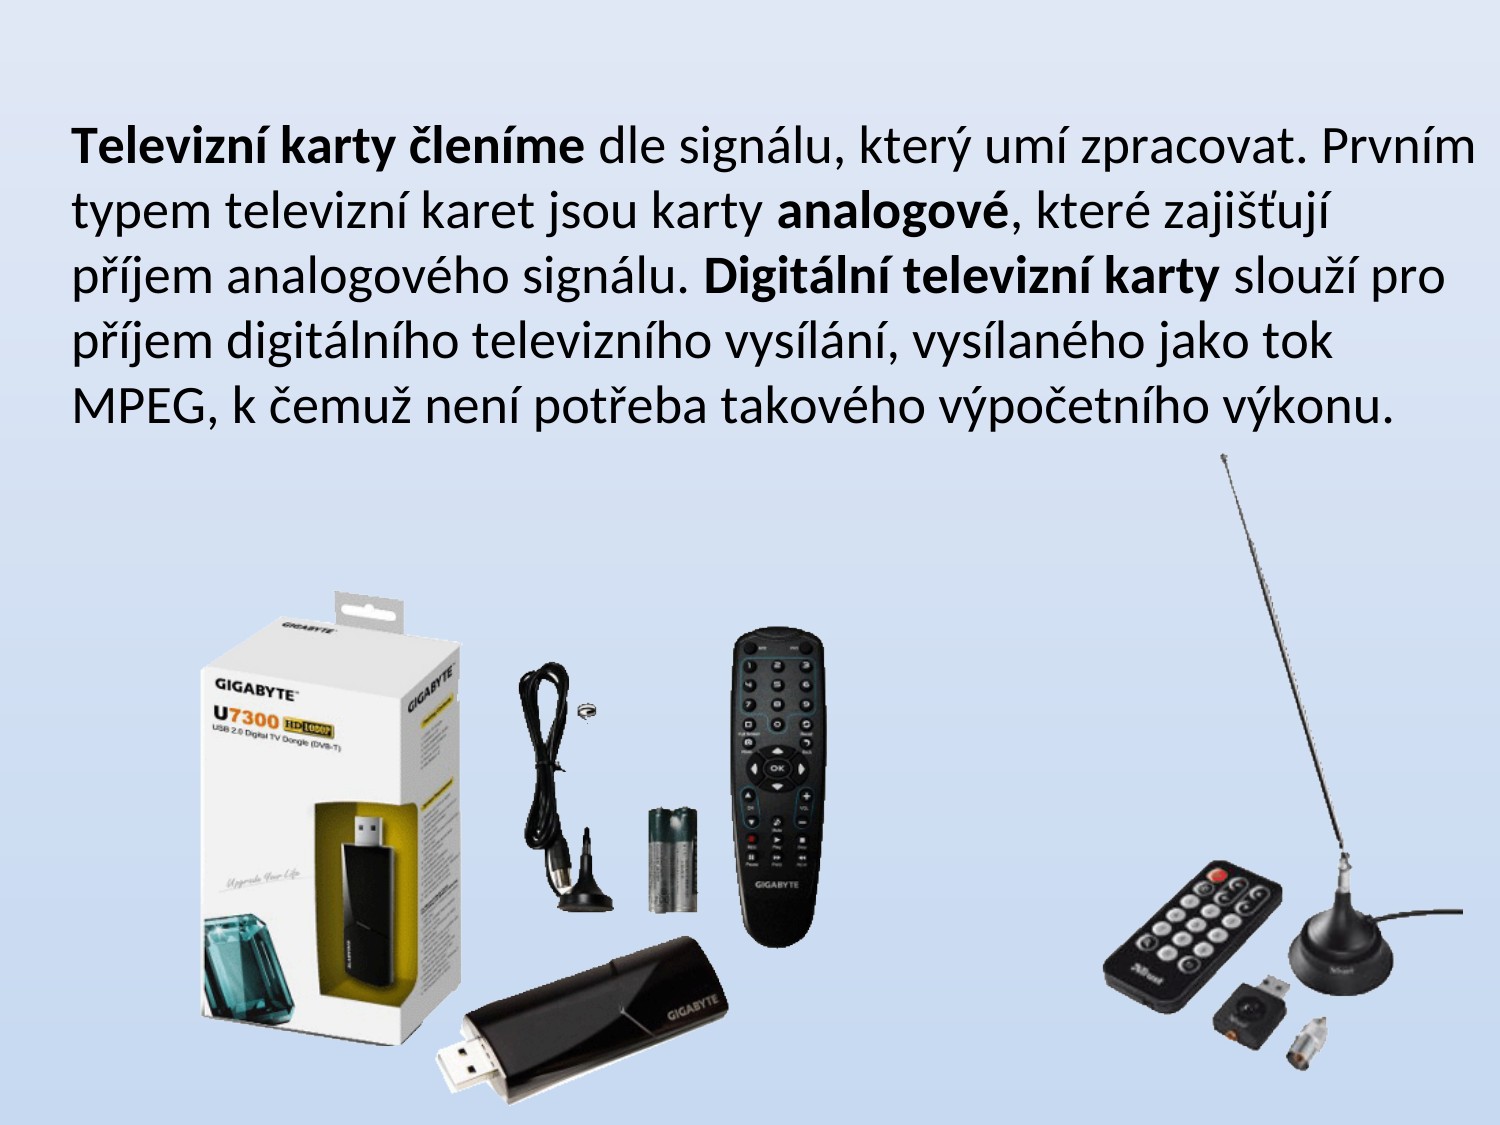

Televizní karty členíme dle signálu, který umí zpracovat. Prvním typem televizní karet jsou karty analogové, které zajišťují příjem analogového signálu. Digitální televizní karty slouží pro příjem digitálního televizního vysílání, vysílaného jako tok MPEG, k čemuž není potřeba takového výpočetního výkonu.